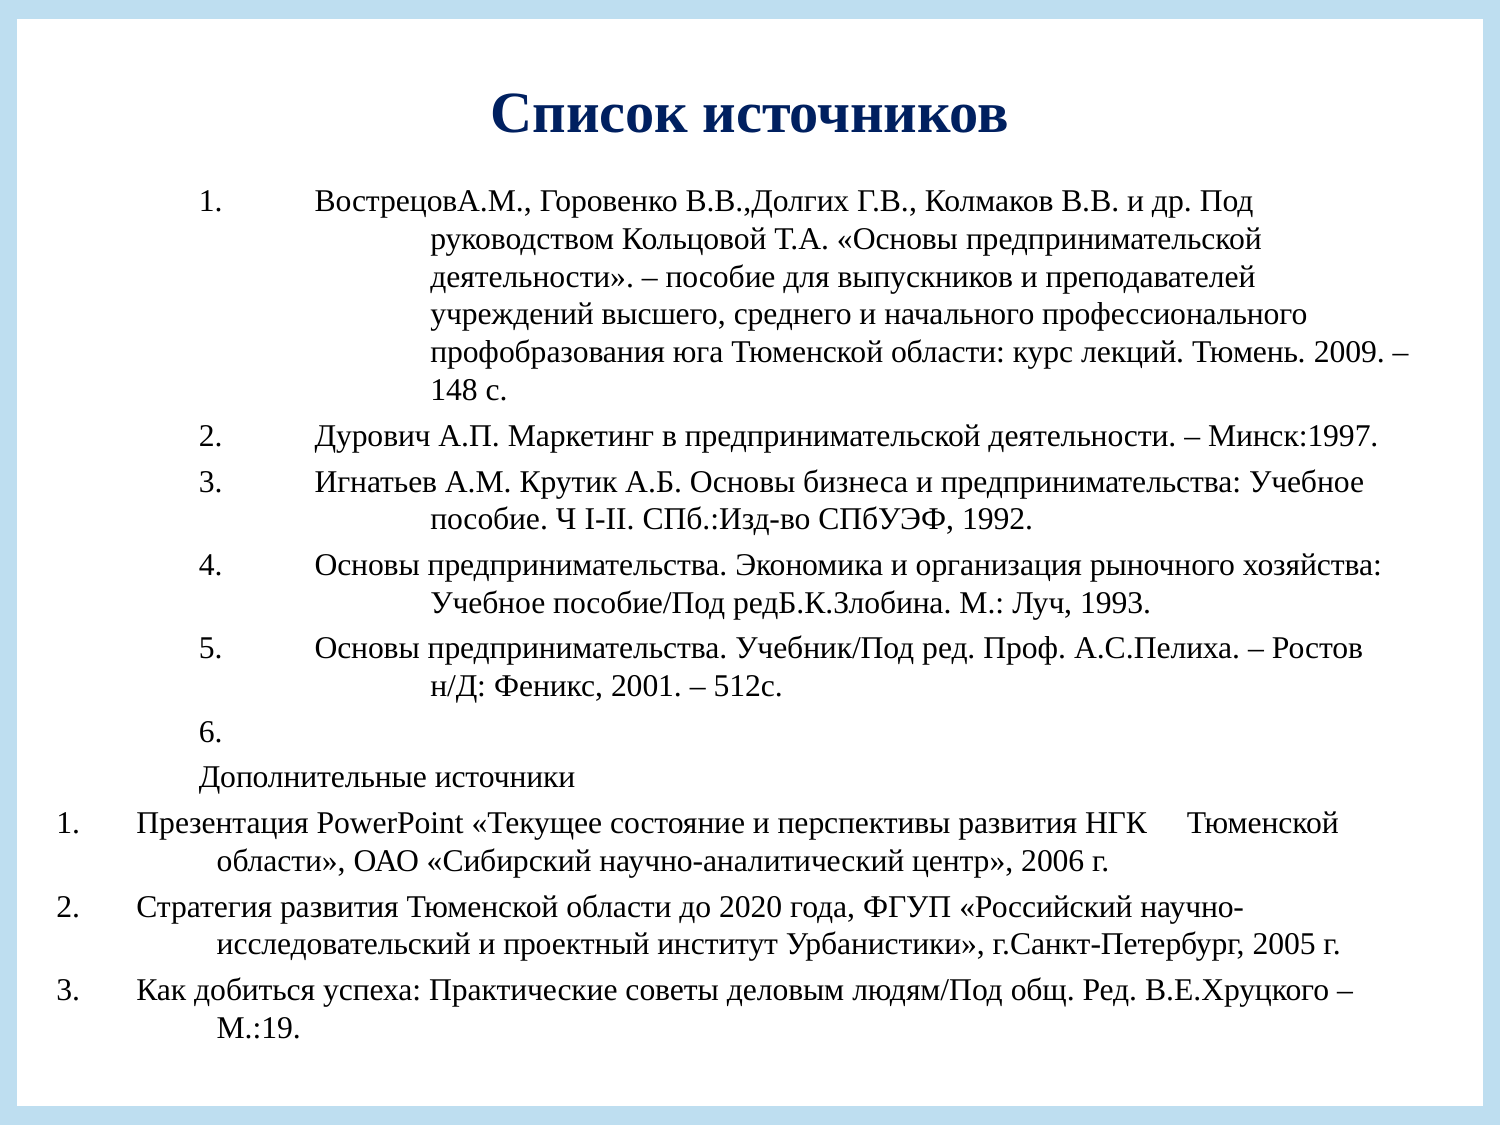

# Список источников
ВострецовА.М., Горовенко В.В.,Долгих Г.В., Колмаков В.В. и др. Под руководством Кольцовой Т.А. «Основы предпринимательской деятельности». – пособие для выпускников и преподавателей учреждений высшего, среднего и начального профессионального профобразования юга Тюменской области: курс лекций. Тюмень. 2009. – 148 с.
Дурович А.П. Маркетинг в предпринимательской деятельности. – Минск:1997.
Игнатьев А.М. Крутик А.Б. Основы бизнеса и предпринимательства: Учебное пособие. Ч I-II. СПб.:Изд-во СПбУЭФ, 1992.
Основы предпринимательства. Экономика и организация рыночного хозяйства: Учебное пособие/Под редБ.К.Злобина. М.: Луч, 1993.
Основы предпринимательства. Учебник/Под ред. Проф. А.С.Пелиха. – Ростов н/Д: Феникс, 2001. – 512с.
Дополнительные источники
Презентация PowerPoint «Текущее состояние и перспективы развития НГК Тюменской области», ОАО «Сибирский научно-аналитический центр», 2006 г.
Стратегия развития Тюменской области до 2020 года, ФГУП «Российский научно-исследовательский и проектный институт Урбанистики», г.Санкт-Петербург, 2005 г.
Как добиться успеха: Практические советы деловым людям/Под общ. Ред. В.Е.Хруцкого – М.:19.